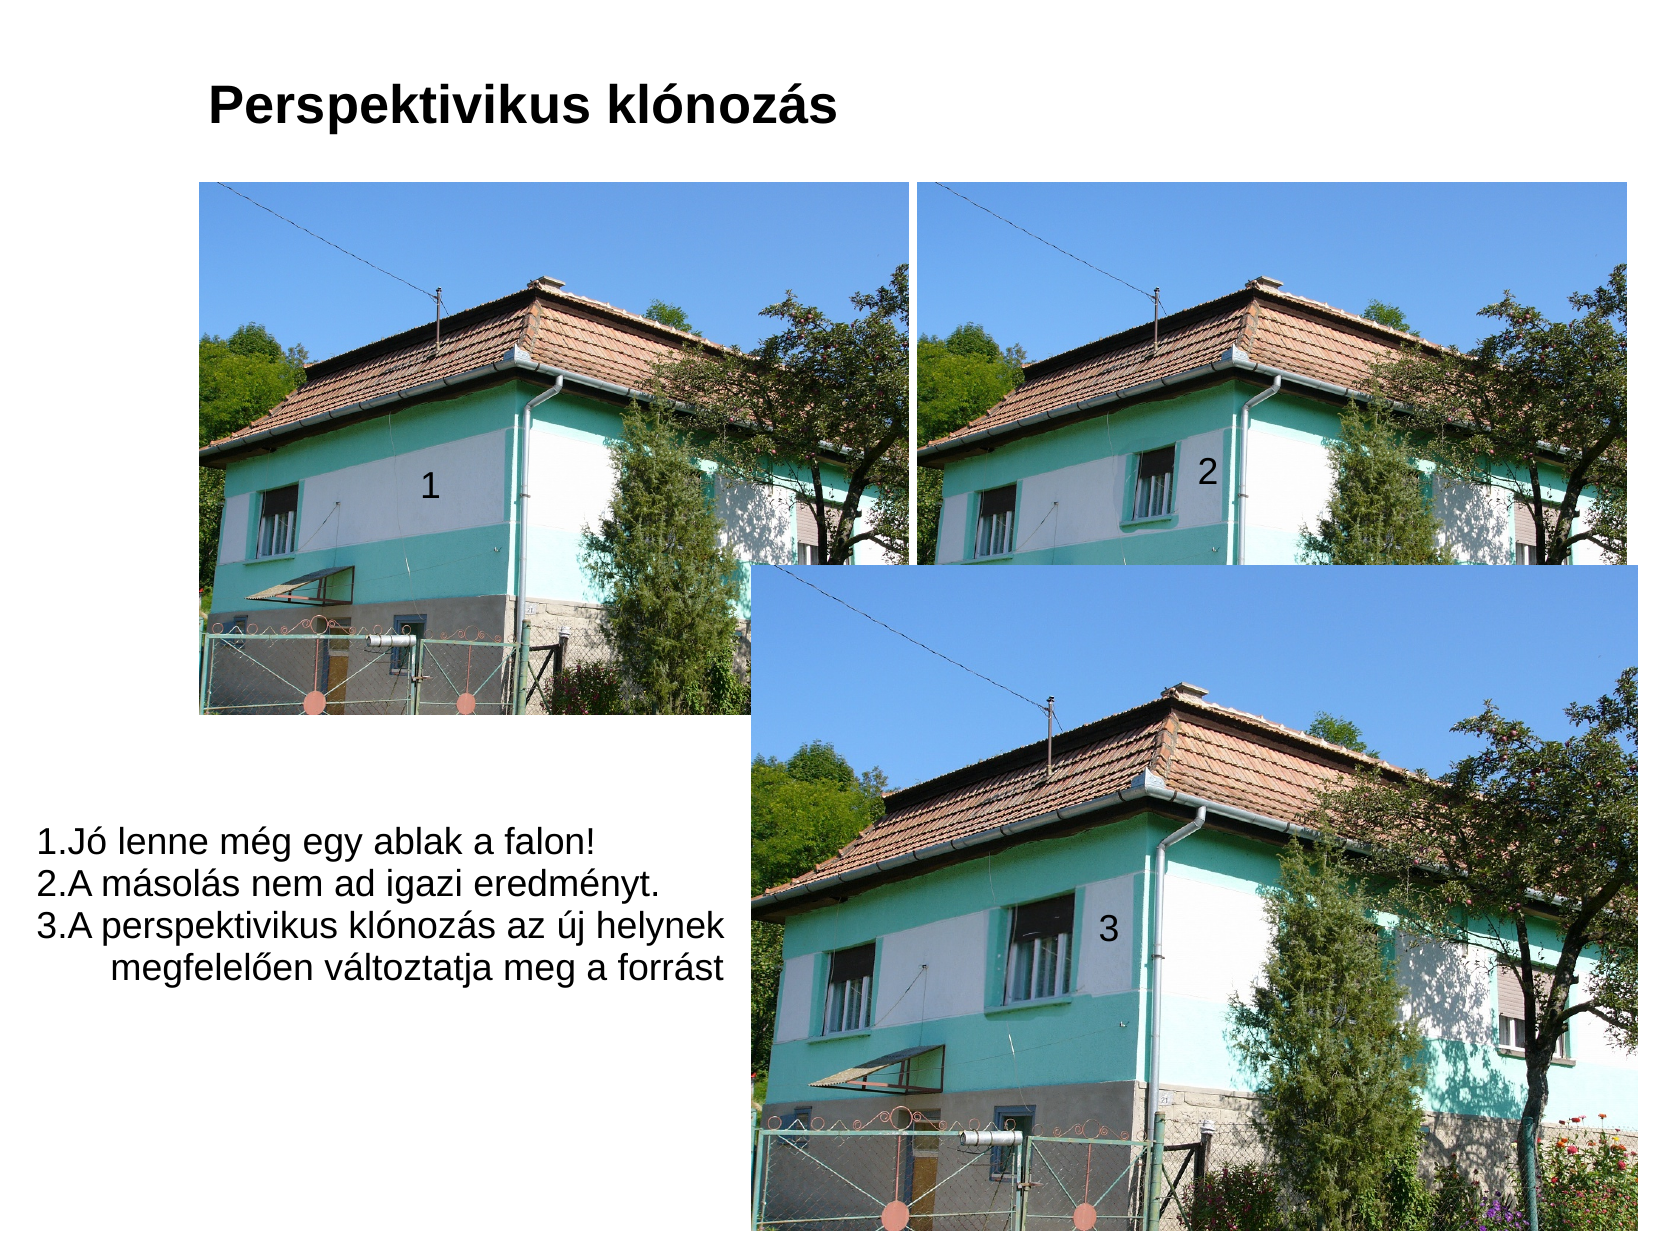

Perspektivikus klónozás
2
1
Jó lenne még egy ablak a falon!
A másolás nem ad igazi eredményt.
A perspektivikus klónozás az új helynek
	megfelelően változtatja meg a forrást
3